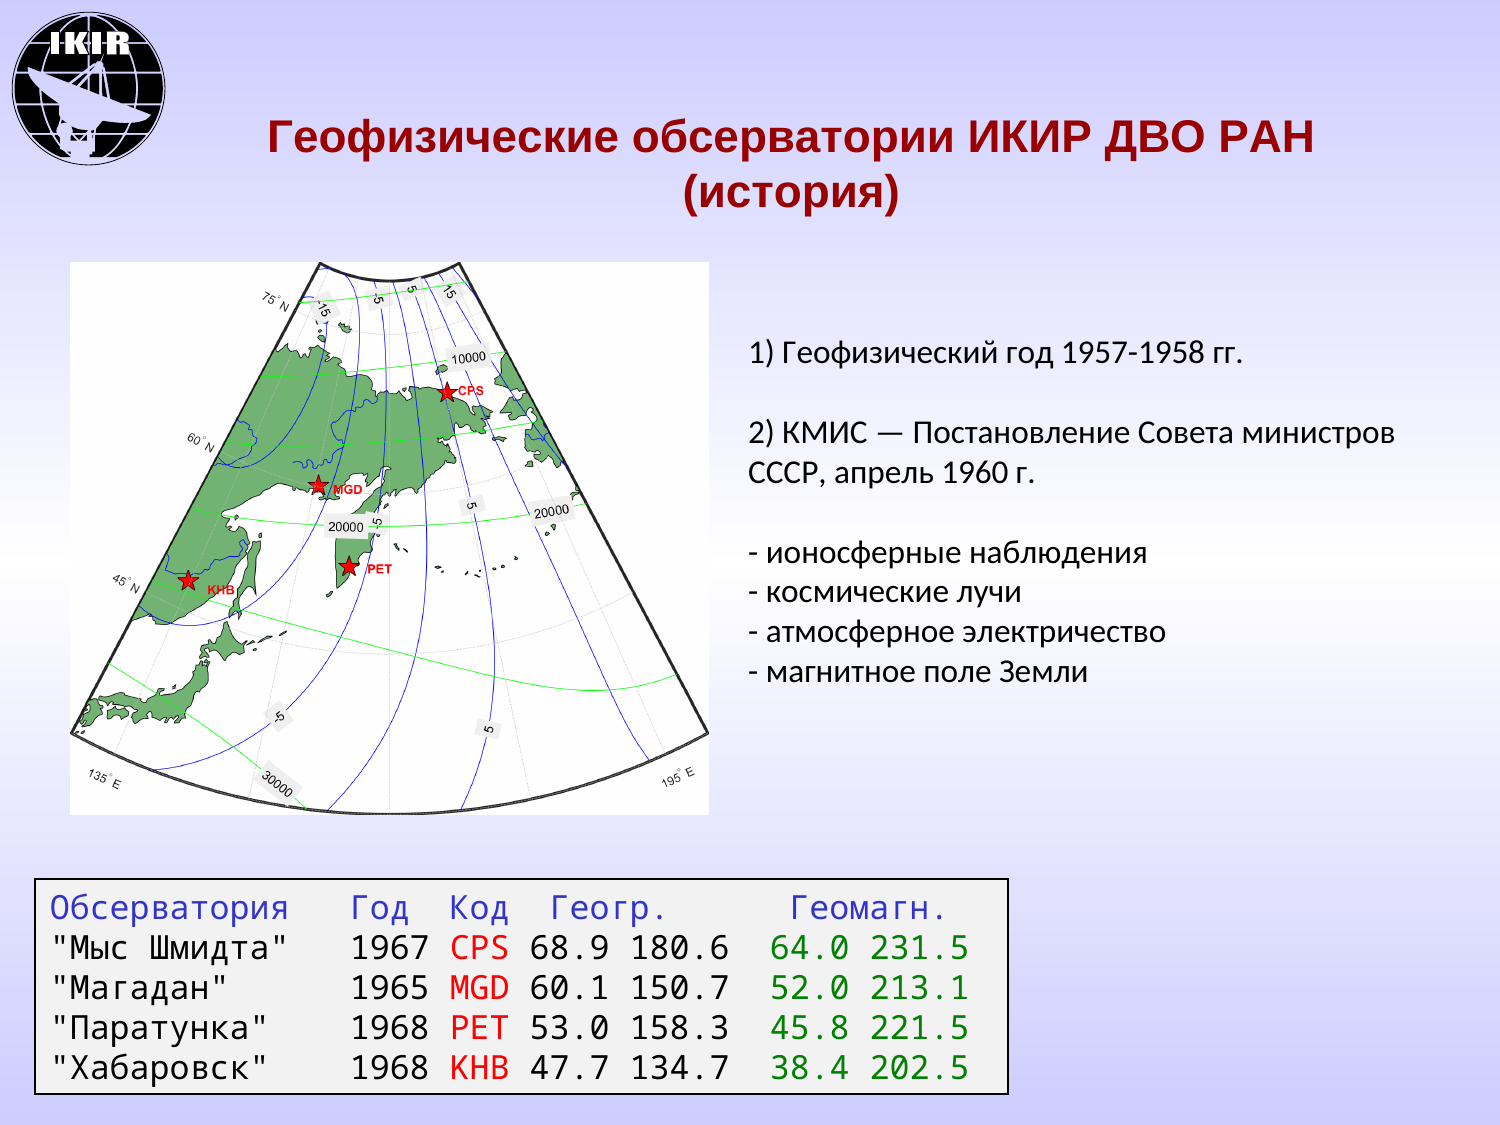

Геофизические обсерватории ИКИР ДВО РАН
(история)
1) Геофизический год 1957-1958 гг.
2) КМИС — Постановление Совета министров СССР, апрель 1960 г.
- ионосферные наблюдения
- космические лучи
- атмосферное электричество
- магнитное поле Земли
Обсерватория	Год Код Геогр. Геомагн.
"Мыс Шмидта"	1967 CPS 68.9 180.6 64.0 231.5
"Магадан"	1965 MGD 60.1 150.7 52.0 213.1
"Паратунка"	1968 PET 53.0 158.3 45.8 221.5
"Хабаровск"	1968 KHB 47.7 134.7 38.4 202.5